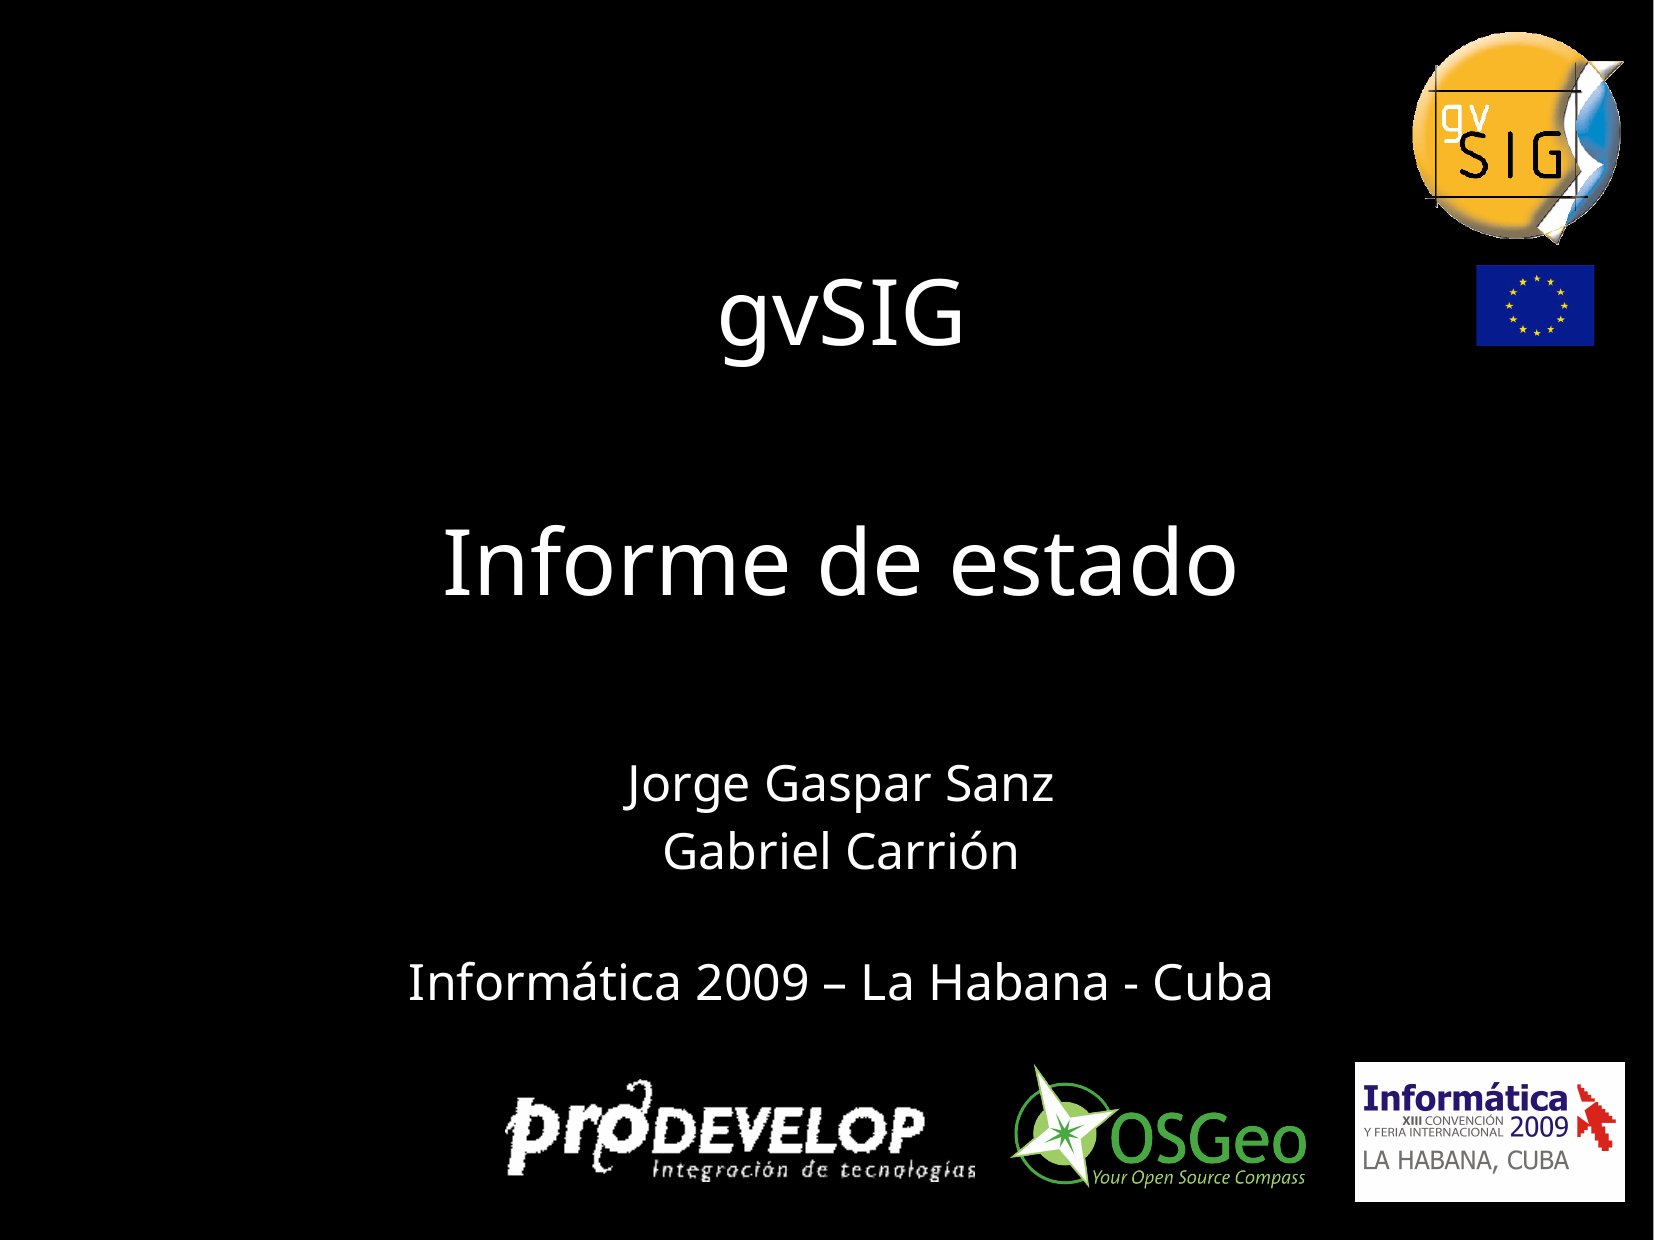

gvSIG
Informe de estado
Jorge Gaspar Sanz
Gabriel Carrión
Informática 2009 – La Habana - Cuba